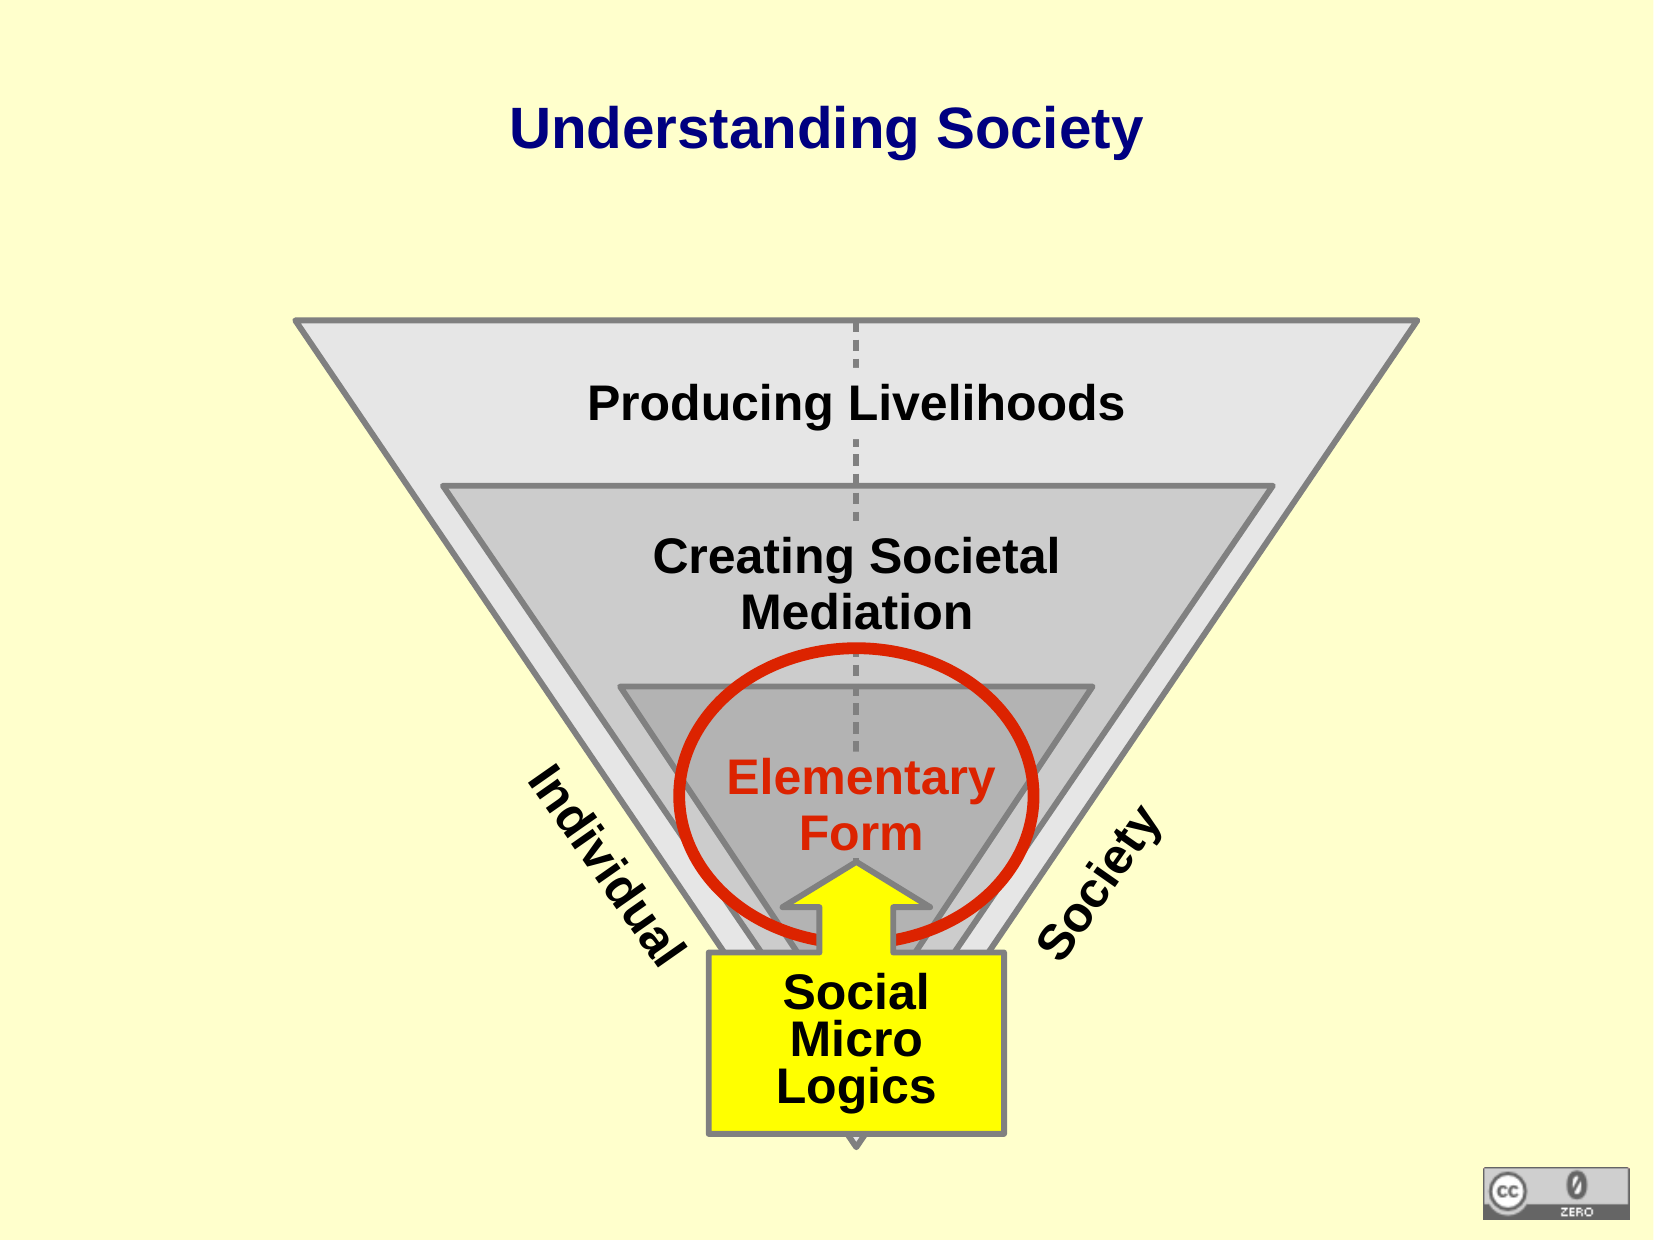

# Understanding Society
Producing Livelihoods
Creating Societal
Mediation
Elementary
Form
Individual
Society
Social
Micro
Logics